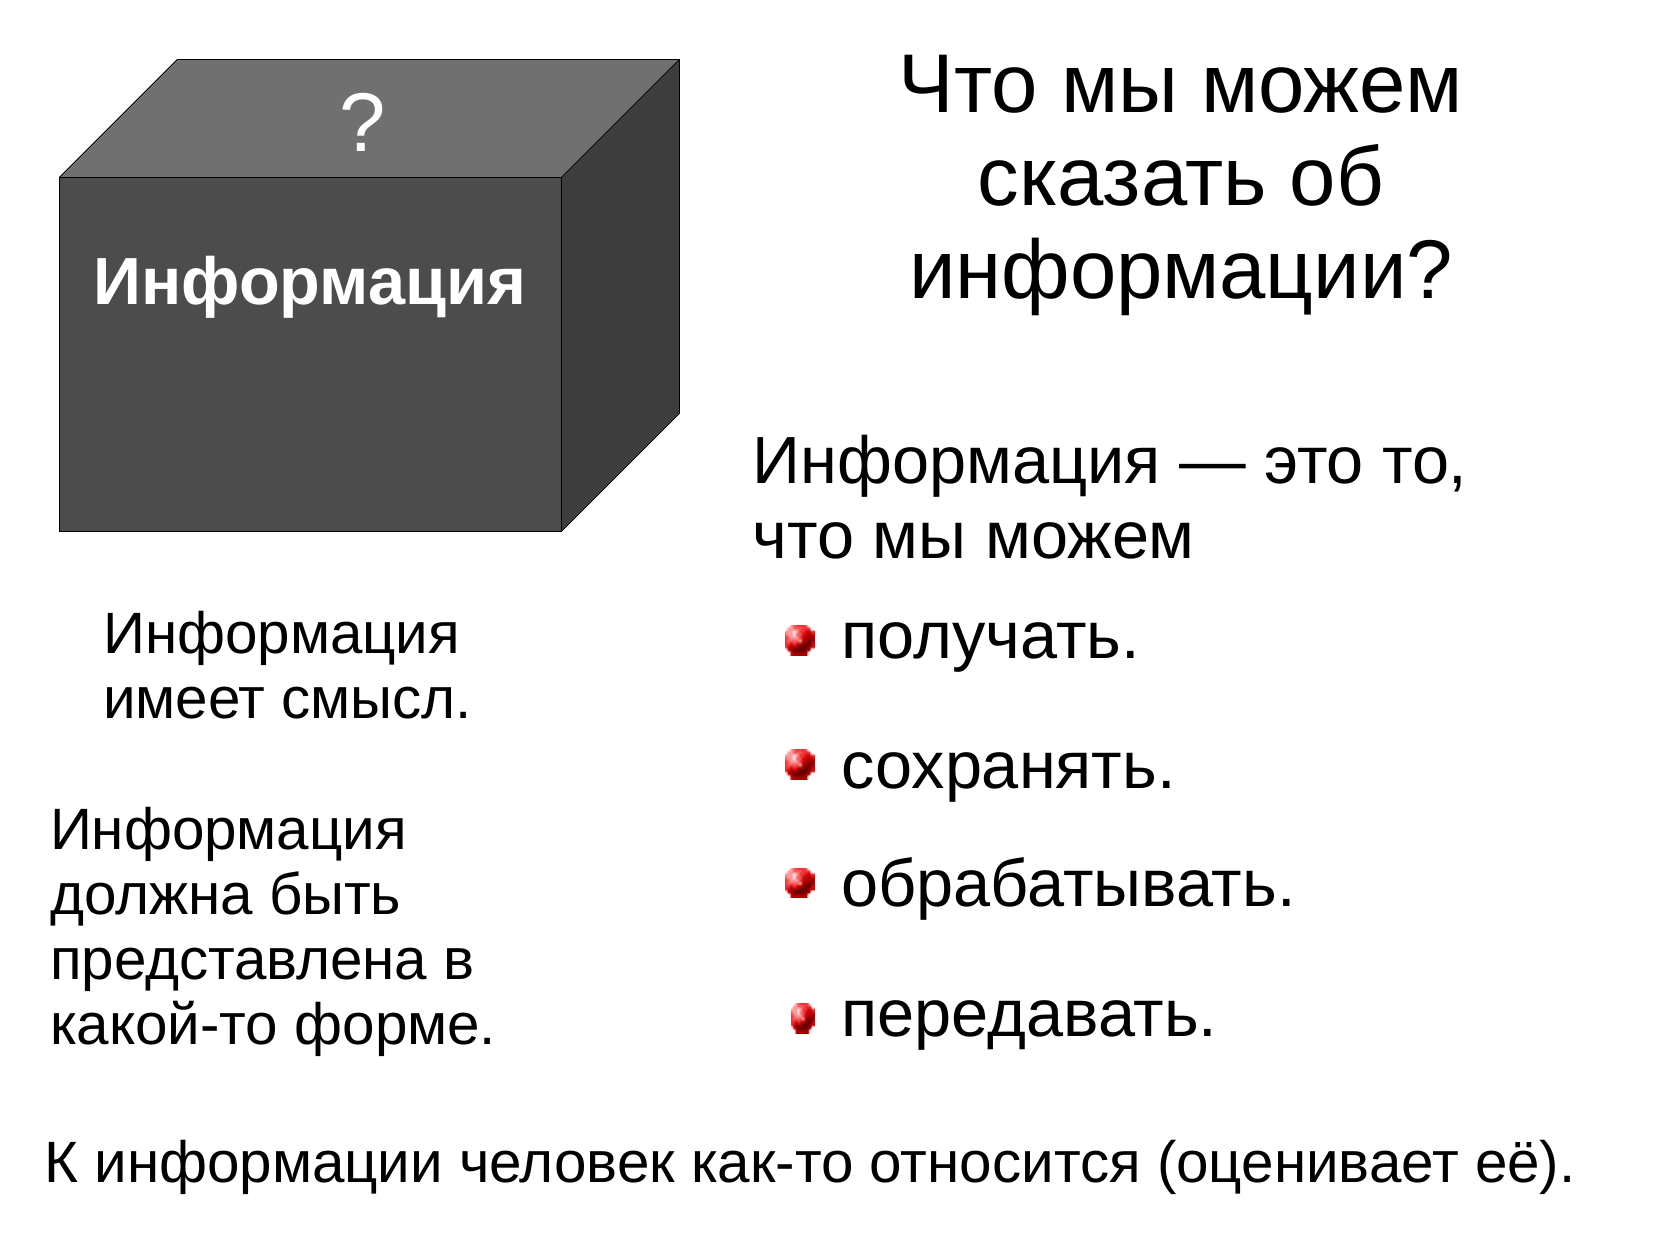

Что мы можем сказать об информации?
?
Информация
Информация — это то, что мы можем
получать.
Информация имеет смысл.
сохранять.
Информация должна быть представлена в какой-то форме.
обрабатывать.
передавать.
К информации человек как-то относится (оценивает её).